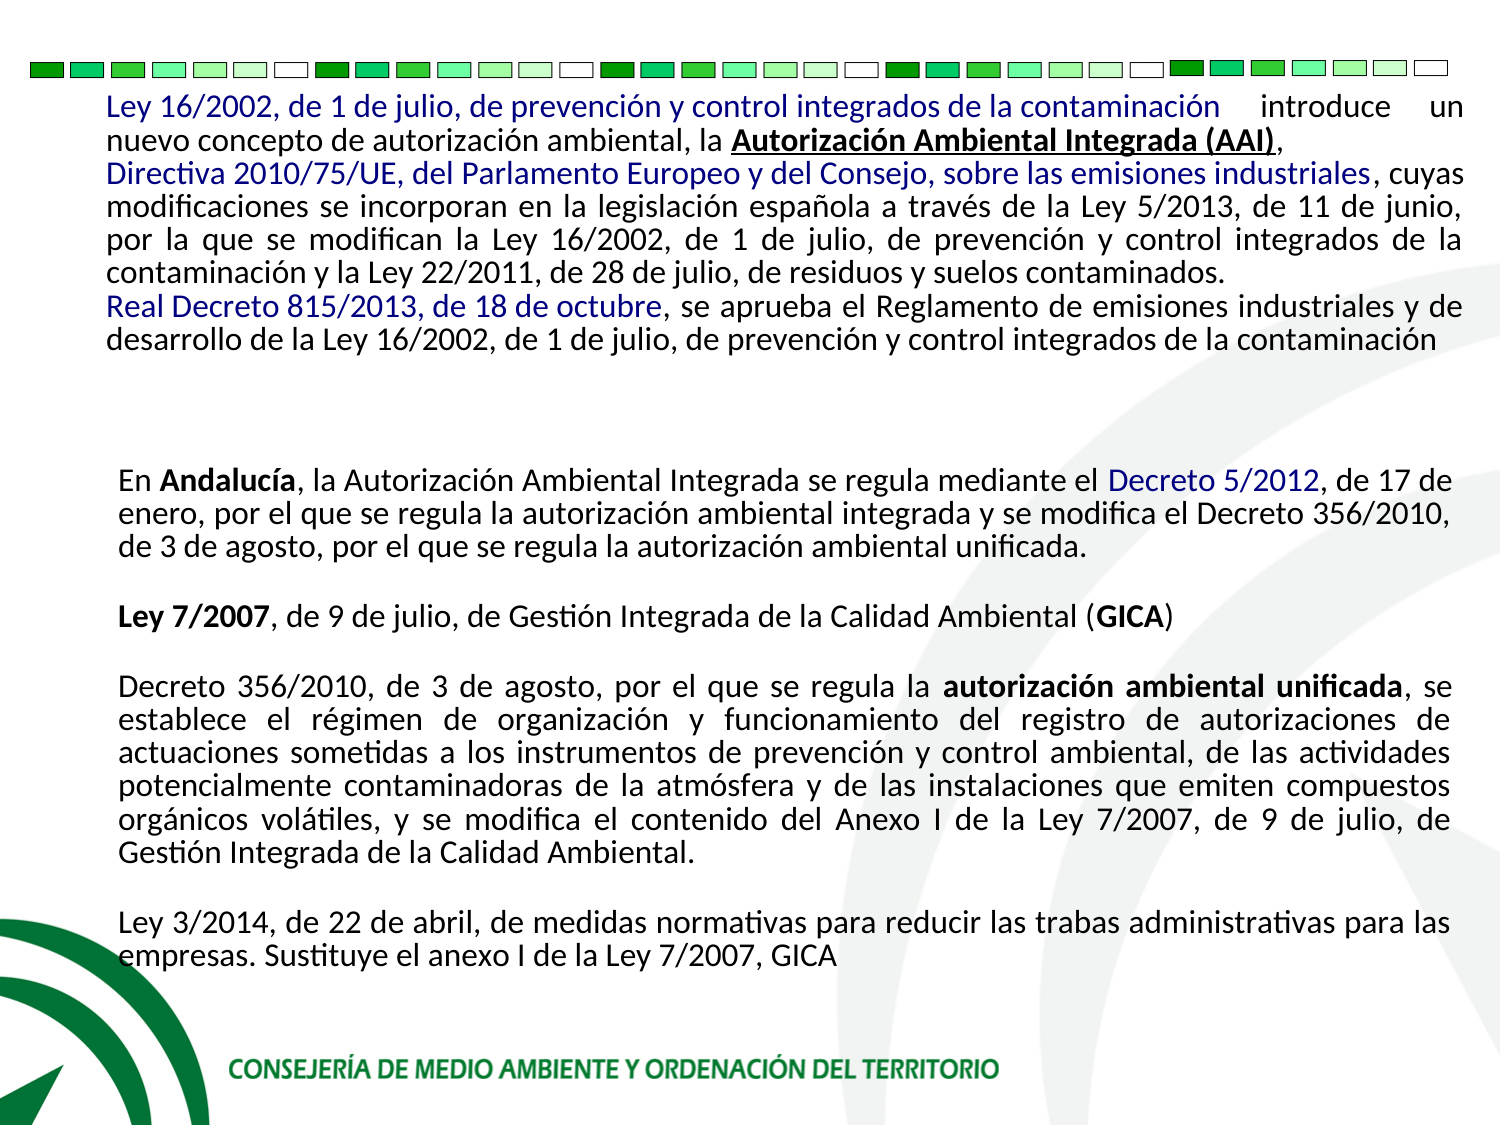

Ley 16/2002, de 1 de julio, de prevención y control integrados de la contaminación introduce un nuevo concepto de autorización ambiental, la Autorización Ambiental Integrada (AAI),
Directiva 2010/75/UE, del Parlamento Europeo y del Consejo, sobre las emisiones industriales, cuyas modificaciones se incorporan en la legislación española a través de la Ley 5/2013, de 11 de junio, por la que se modifican la Ley 16/2002, de 1 de julio, de prevención y control integrados de la contaminación y la Ley 22/2011, de 28 de julio, de residuos y suelos contaminados.
Real Decreto 815/2013, de 18 de octubre, se aprueba el Reglamento de emisiones industriales y de desarrollo de la Ley 16/2002, de 1 de julio, de prevención y control integrados de la contaminación
En Andalucía, la Autorización Ambiental Integrada se regula mediante el Decreto 5/2012, de 17 de enero, por el que se regula la autorización ambiental integrada y se modifica el Decreto 356/2010, de 3 de agosto, por el que se regula la autorización ambiental unificada.
Ley 7/2007, de 9 de julio, de Gestión Integrada de la Calidad Ambiental (GICA)
Decreto 356/2010, de 3 de agosto, por el que se regula la autorización ambiental unificada, se establece el régimen de organización y funcionamiento del registro de autorizaciones de actuaciones sometidas a los instrumentos de prevención y control ambiental, de las actividades potencialmente contaminadoras de la atmósfera y de las instalaciones que emiten compuestos orgánicos volátiles, y se modifica el contenido del Anexo I de la Ley 7/2007, de 9 de julio, de Gestión Integrada de la Calidad Ambiental.
Ley 3/2014, de 22 de abril, de medidas normativas para reducir las trabas administrativas para las empresas. Sustituye el anexo I de la Ley 7/2007, GICA